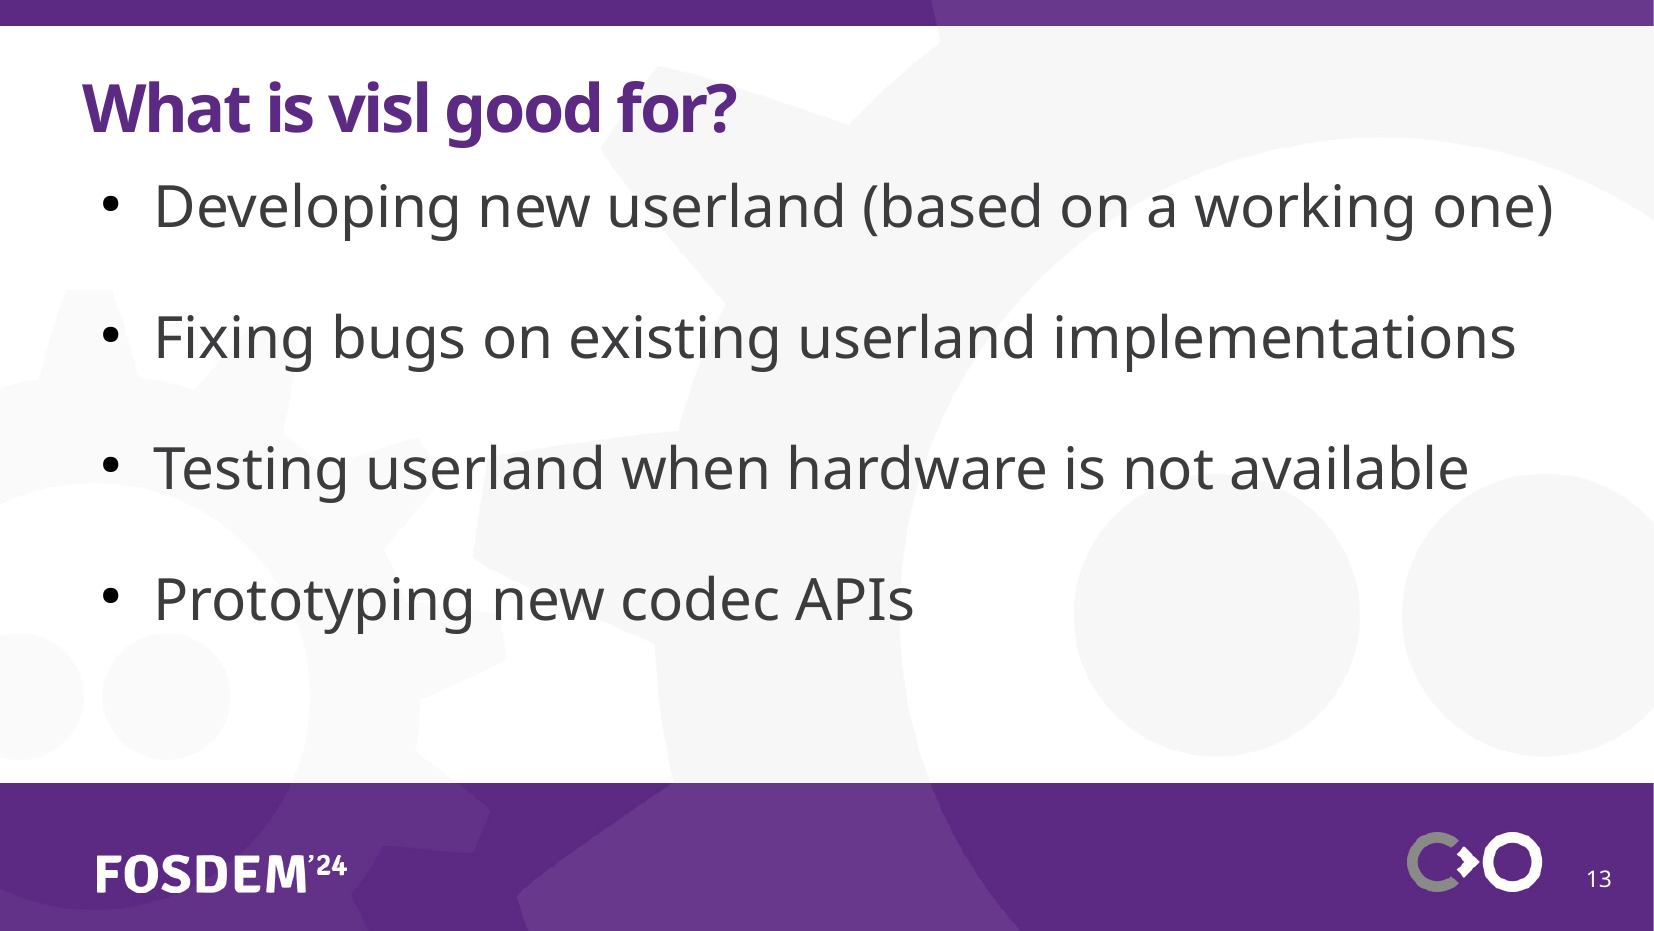

# What is visl good for?
Developing new userland (based on a working one)
Fixing bugs on existing userland implementations
Testing userland when hardware is not available
Prototyping new codec APIs